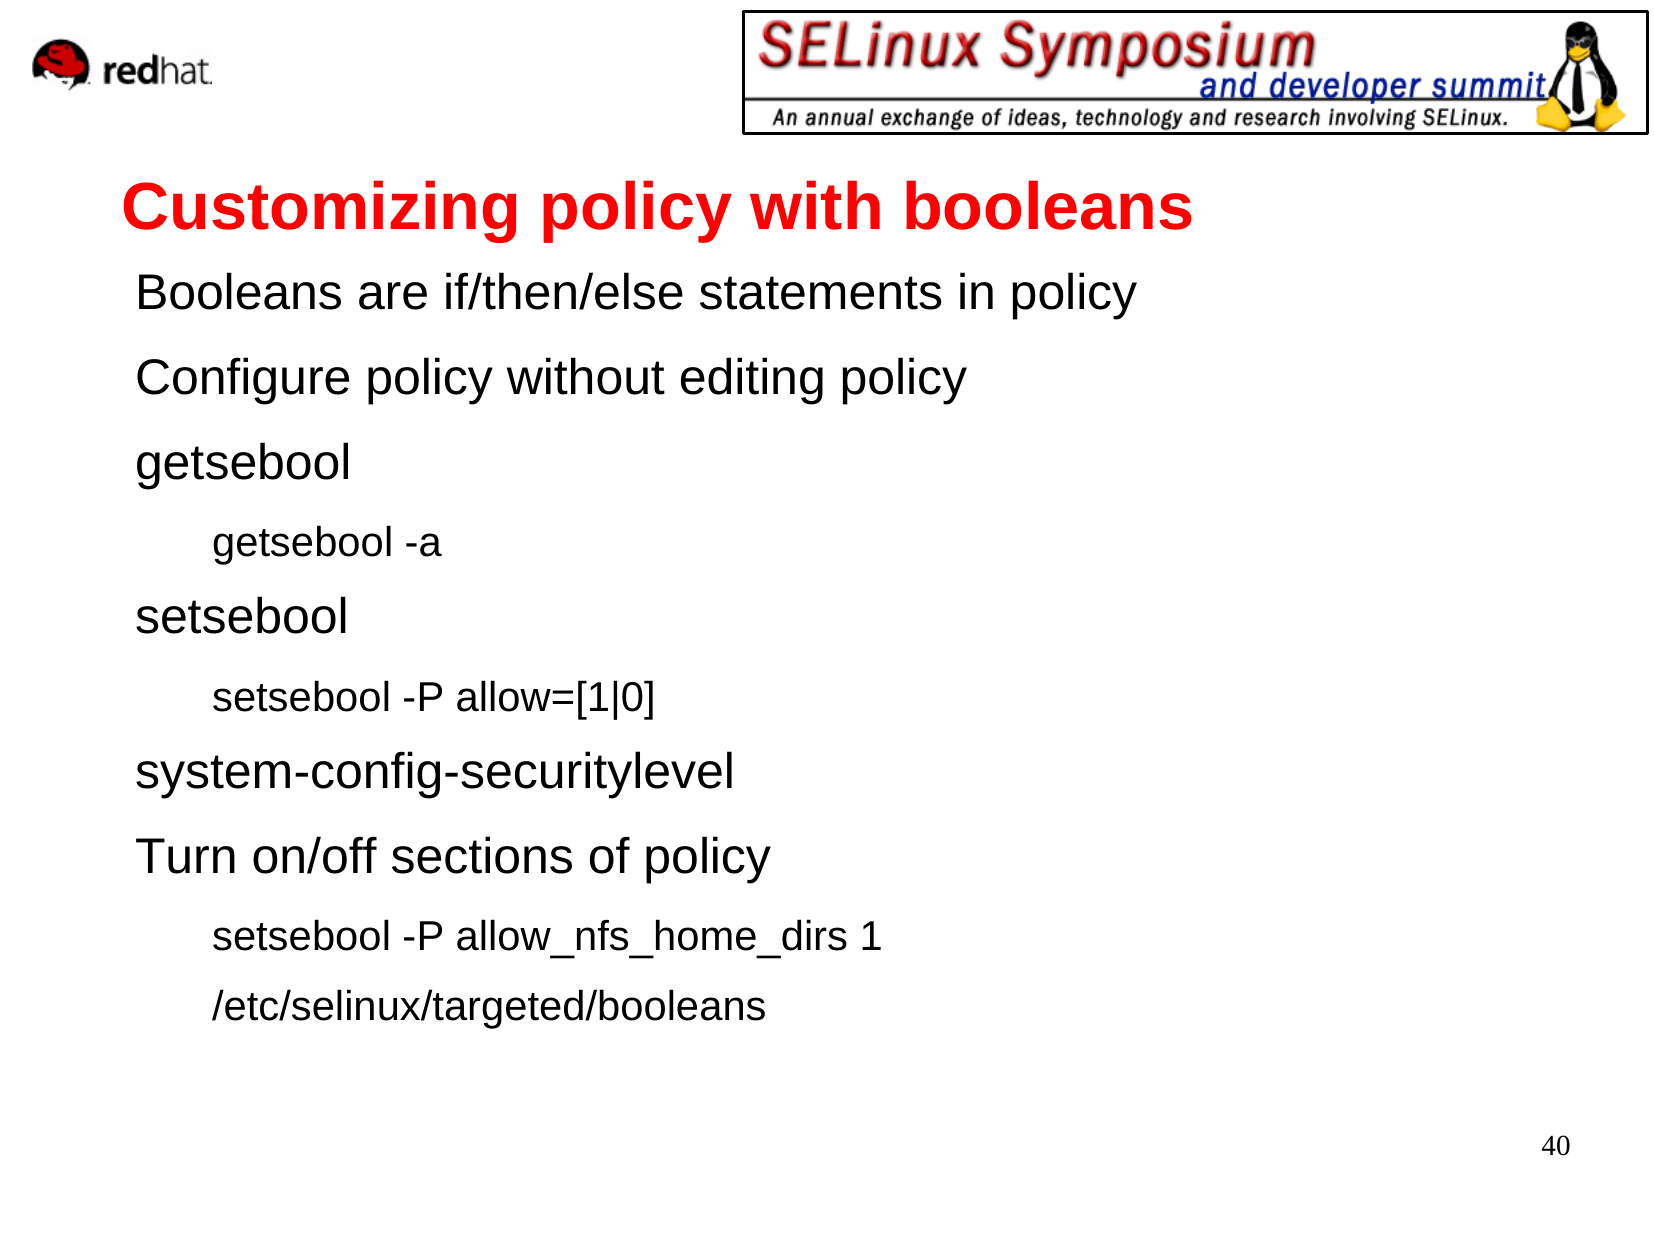

# Customizing policy with booleans
Booleans are if/then/else statements in policy
Configure policy without editing policy
getsebool
getsebool -a
setsebool
setsebool -P allow=[1|0]
system-config-securitylevel
Turn on/off sections of policy
setsebool -P allow_nfs_home_dirs 1
/etc/selinux/targeted/booleans